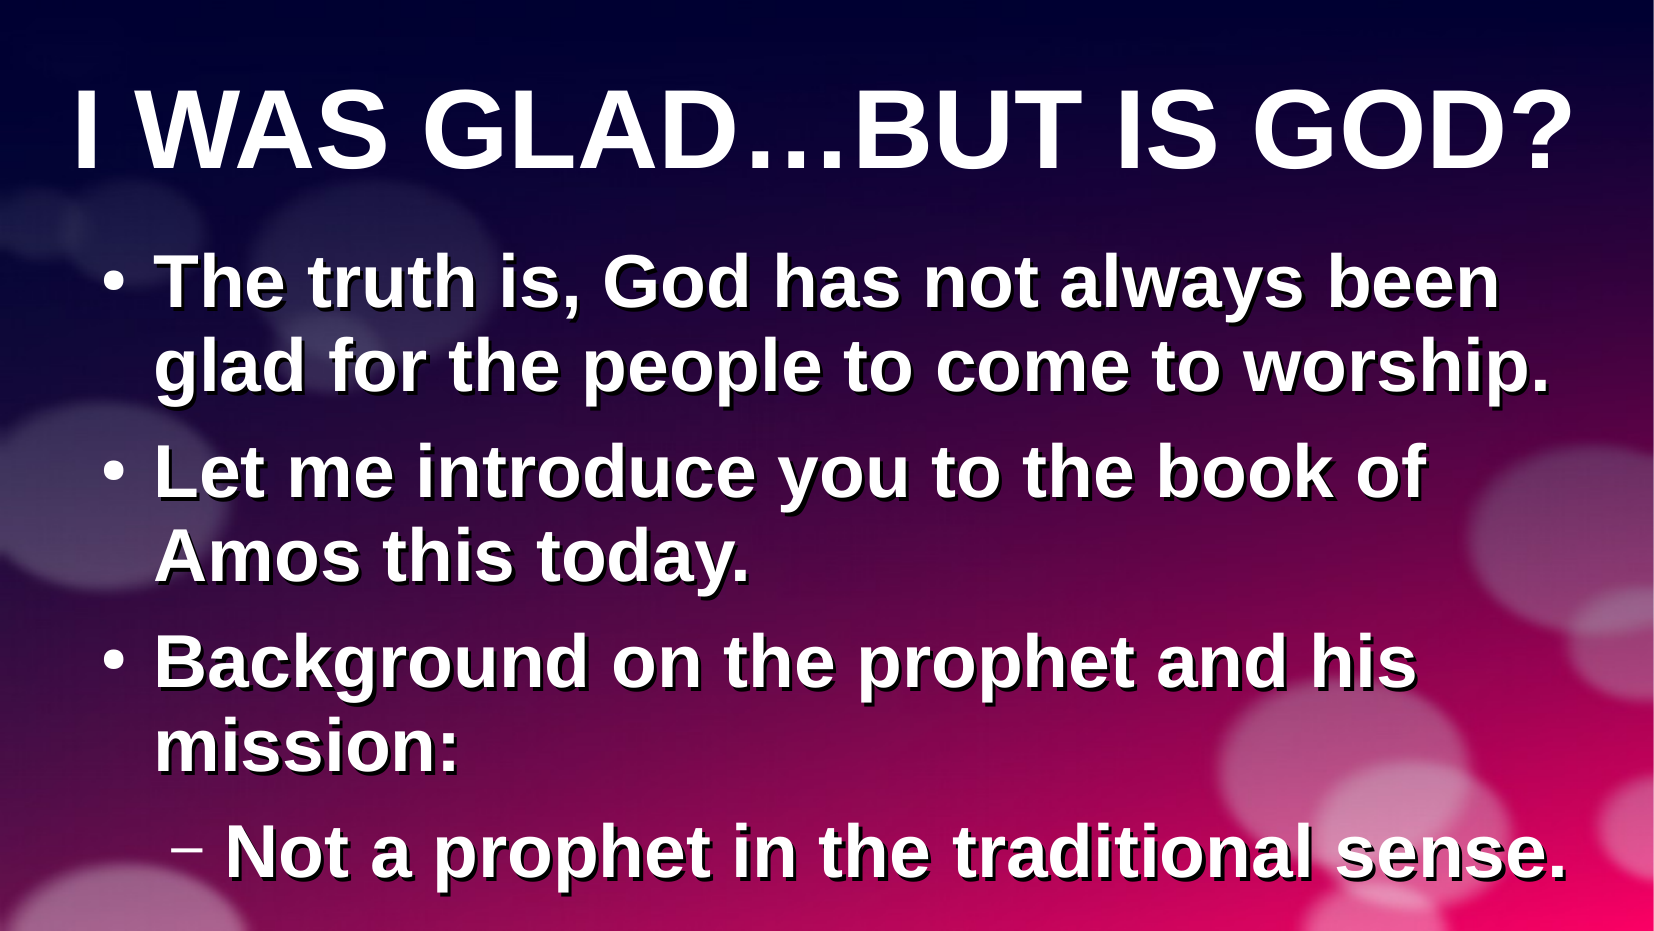

# I WAS GLAD…BUT IS GOD?
The truth is, God has not always been glad for the people to come to worship.
Let me introduce you to the book of Amos this today.
Background on the prophet and his mission:
Not a prophet in the traditional sense.